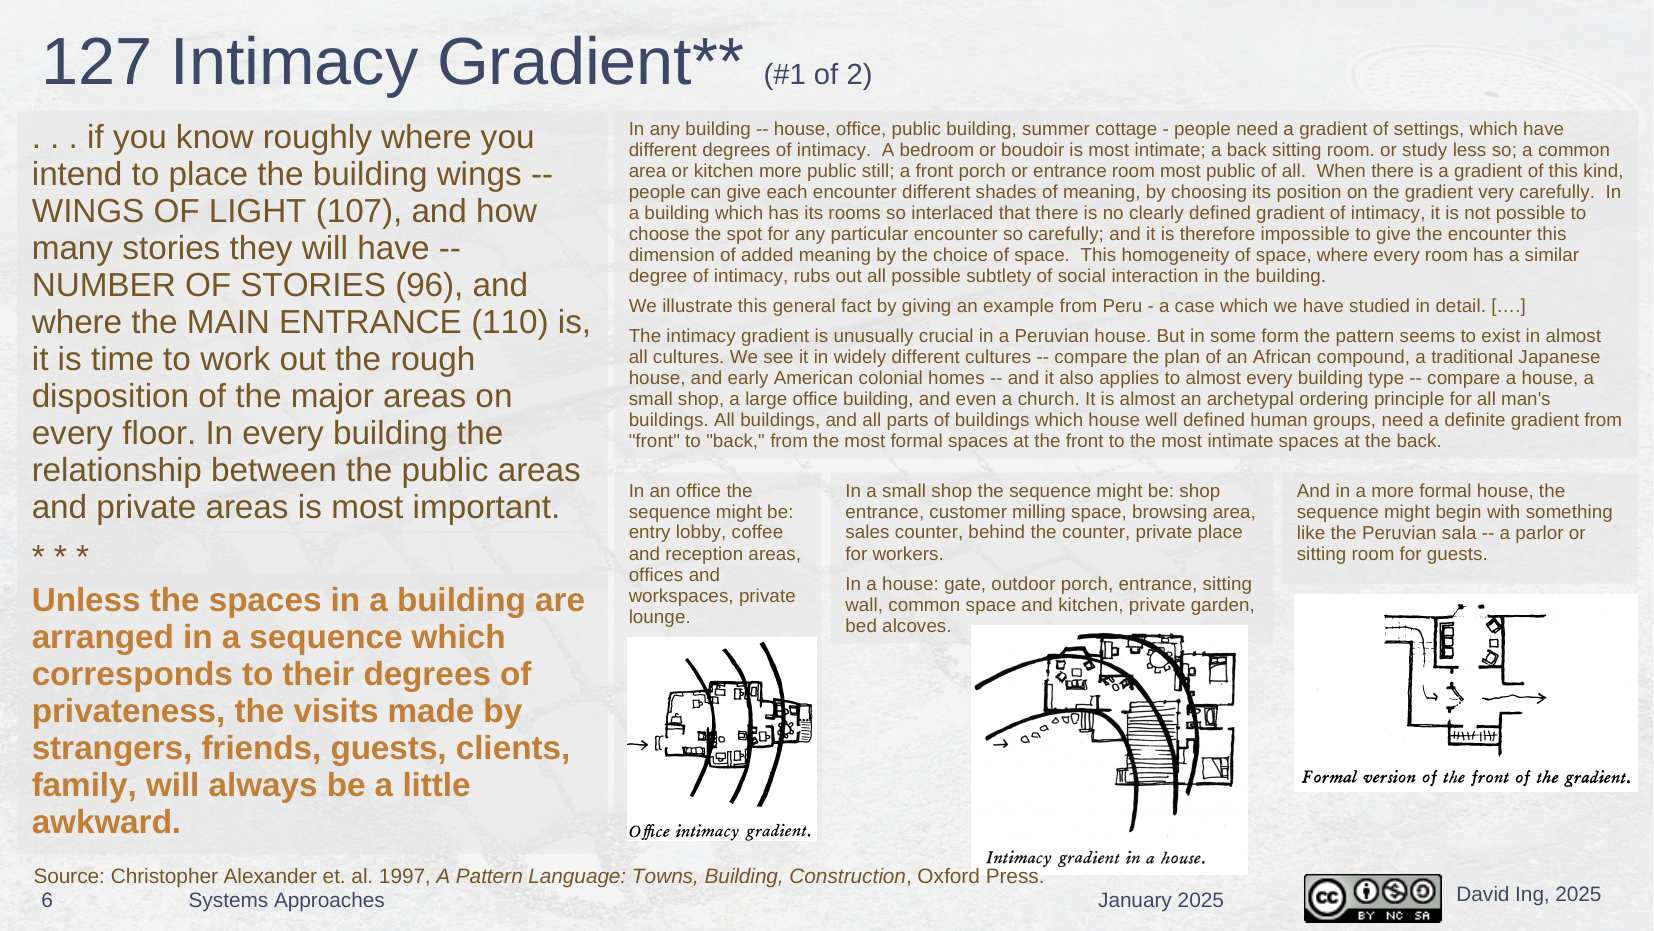

# 127 Intimacy Gradient** (#1 of 2)
. . . if you know roughly where you intend to place the building wings -- WINGS OF LIGHT (107), and how many stories they will have -- NUMBER OF STORIES (96), and where the MAIN ENTRANCE (110) is, it is time to work out the rough disposition of the major areas on every floor. In every building the relationship between the public areas and private areas is most important.
In any building -- house, office, public building, summer cottage - people need a gradient of settings, which have different degrees of intimacy. A bedroom or boudoir is most intimate; a back sitting room. or study less so; a common area or kitchen more public still; a front porch or entrance room most public of all. When there is a gradient of this kind, people can give each encounter different shades of meaning, by choosing its position on the gradient very carefully. In a building which has its rooms so interlaced that there is no clearly defined gradient of intimacy, it is not possible to choose the spot for any particular encounter so carefully; and it is therefore impossible to give the encounter this dimension of added meaning by the choice of space. This homogeneity of space, where every room has a similar degree of intimacy, rubs out all possible subtlety of social interaction in the building.
We illustrate this general fact by giving an example from Peru - a case which we have studied in detail. [….]
The intimacy gradient is unusually crucial in a Peruvian house. But in some form the pattern seems to exist in almost all cultures. We see it in widely different cultures -- compare the plan of an African compound, a traditional Japanese house, and early American colonial homes -- and it also applies to almost every building type -- compare a house, a small shop, a large office building, and even a church. It is almost an archetypal ordering principle for all man's buildings. All buildings, and all parts of buildings which house well defined human groups, need a definite gradient from "front" to "back," from the most formal spaces at the front to the most intimate spaces at the back.
In an office the sequence might be: entry lobby, coffee and reception areas, offices and workspaces, private lounge.
In a small shop the sequence might be: shop entrance, customer milling space, browsing area, sales counter, behind the counter, private place for workers.
In a house: gate, outdoor porch, entrance, sitting wall, common space and kitchen, private garden, bed alcoves.
And in a more formal house, the sequence might begin with something like the Peruvian sala -- a parlor or sitting room for guests.
* * *
Unless the spaces in a building are arranged in a sequence which corresponds to their degrees of privateness, the visits made by strangers, friends, guests, clients, family, will always be a little awkward.
Source: Christopher Alexander et. al. 1997, A Pattern Language: Towns, Building, Construction, Oxford Press.
Systems Approaches
January 2025